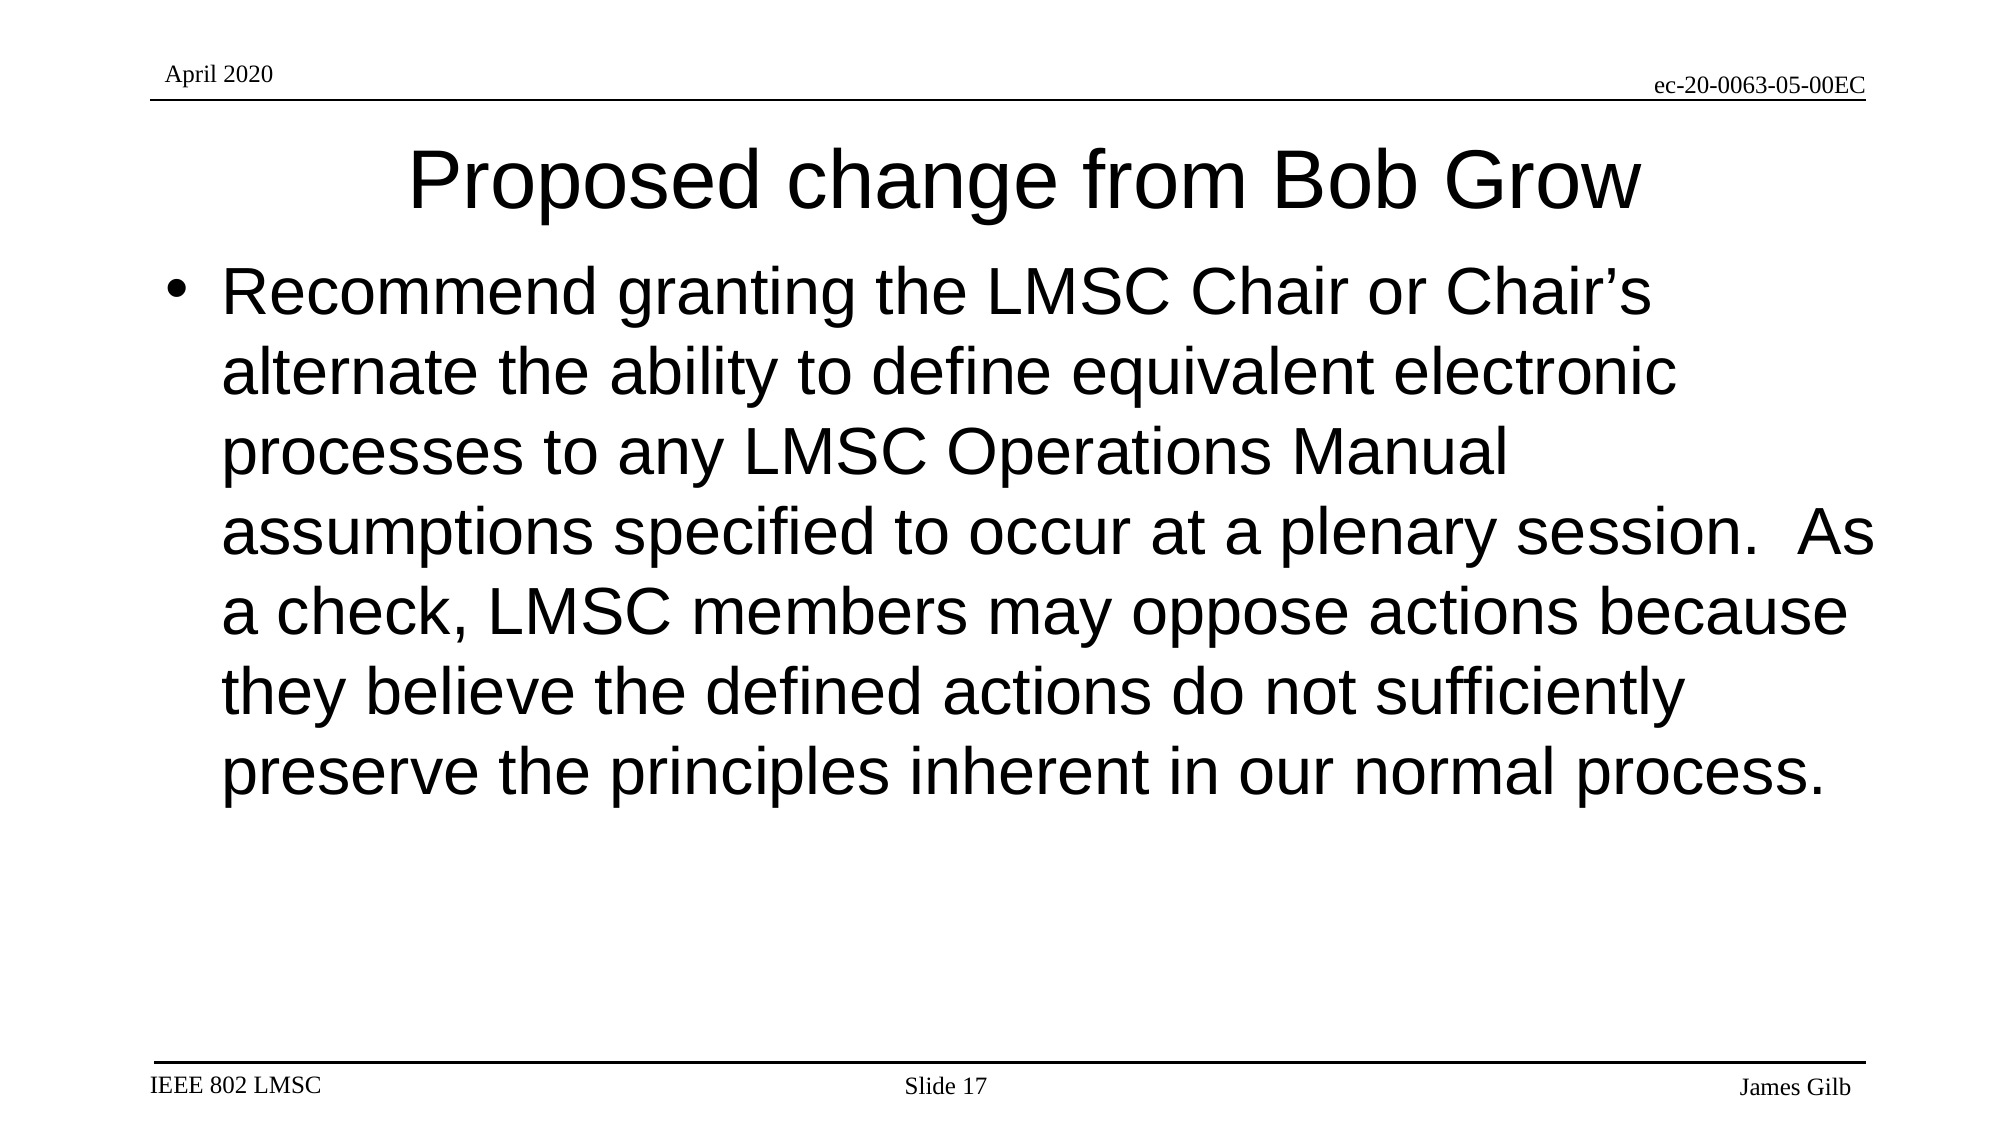

# Proposed change from Bob Grow
Recommend granting the LMSC Chair or Chair’s alternate the ability to define equivalent electronic processes to any LMSC Operations Manual assumptions specified to occur at a plenary session. As a check, LMSC members may oppose actions because they believe the defined actions do not sufficiently preserve the principles inherent in our normal process.
17